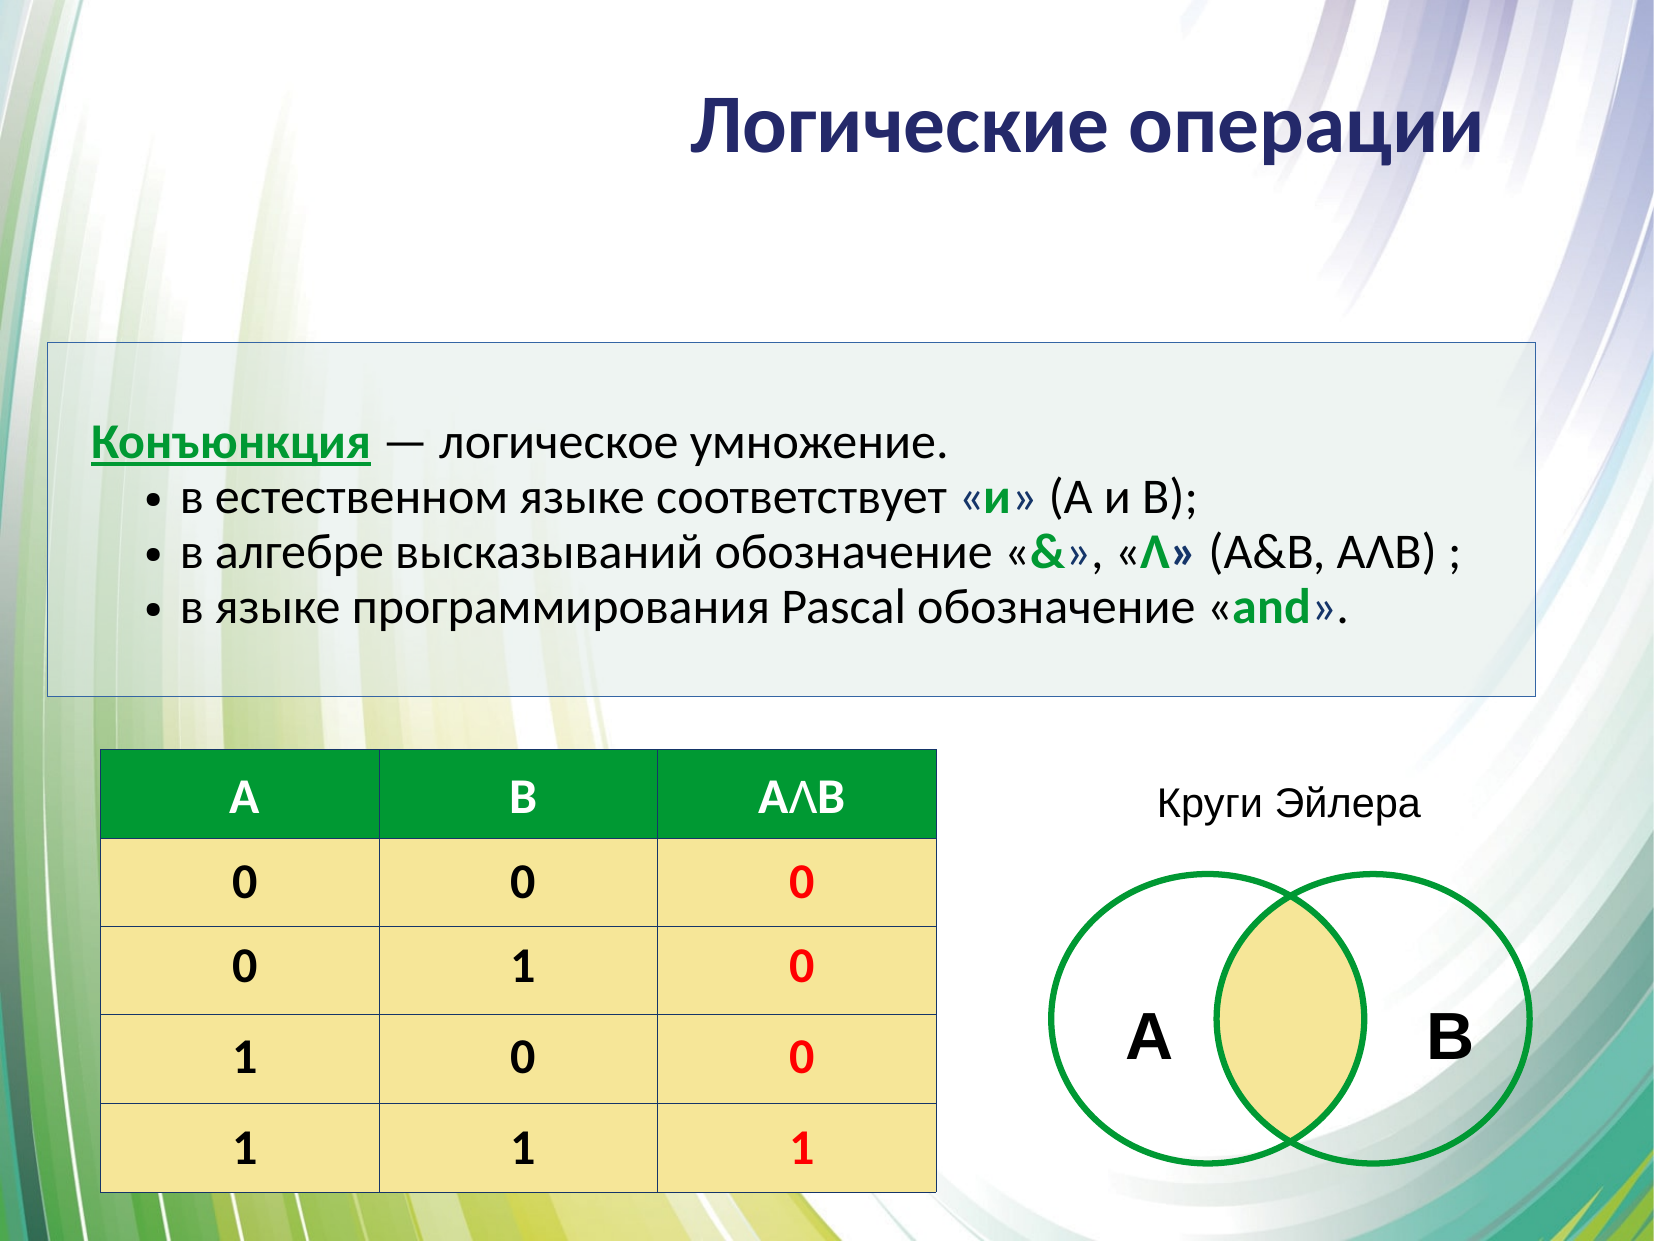

Логические операции
# Конъюнкция — логическое умножение.
в естественном языке соответствует «и» (А и В);
в алгебре высказываний обозначение «&», «Λ» (A&B, AΛB) ;
в языке программирования Pascal обозначение «and».
| | | |
| --- | --- | --- |
| | | |
| | | |
| | | |
| | | |
A
B
AΛB
Круги Эйлера
0
0
0
0
1
0
A
B
1
0
0
1
1
1